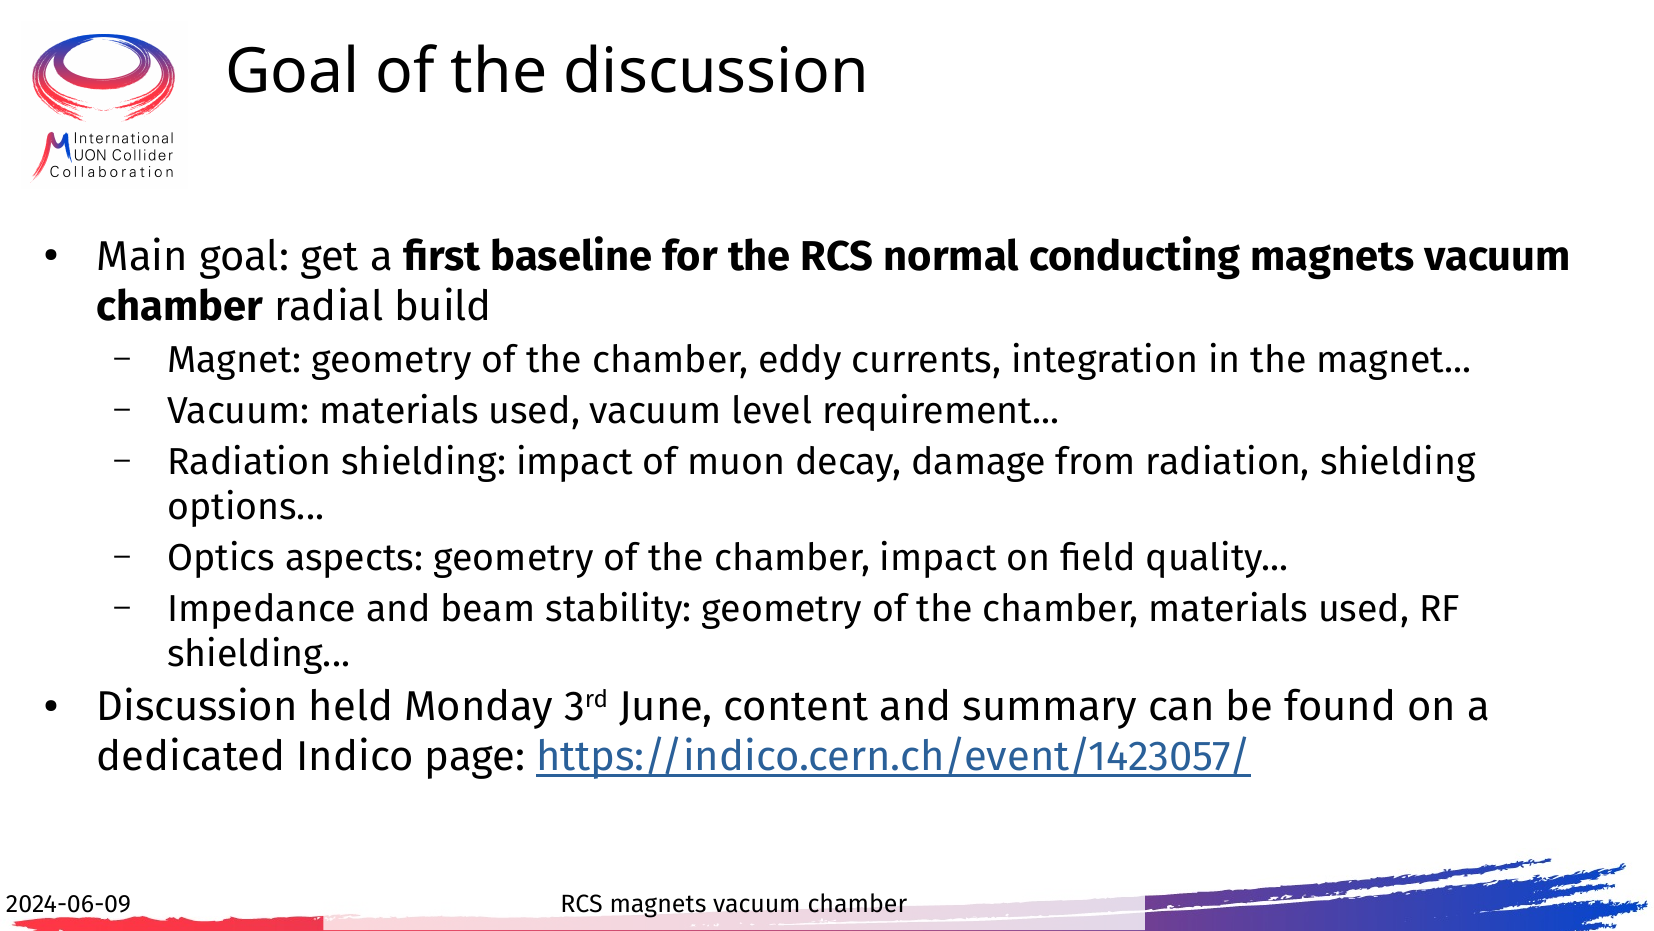

Goal of the discussion
# Main goal: get a first baseline for the RCS normal conducting magnets vacuum chamber radial build
Magnet: geometry of the chamber, eddy currents, integration in the magnet...
Vacuum: materials used, vacuum level requirement...
Radiation shielding: impact of muon decay, damage from radiation, shielding options...
Optics aspects: geometry of the chamber, impact on field quality...
Impedance and beam stability: geometry of the chamber, materials used, RF shielding...
Discussion held Monday 3rd June, content and summary can be found on a dedicated Indico page: https://indico.cern.ch/event/1423057/
2024-06-09
RCS magnets vacuum chamber